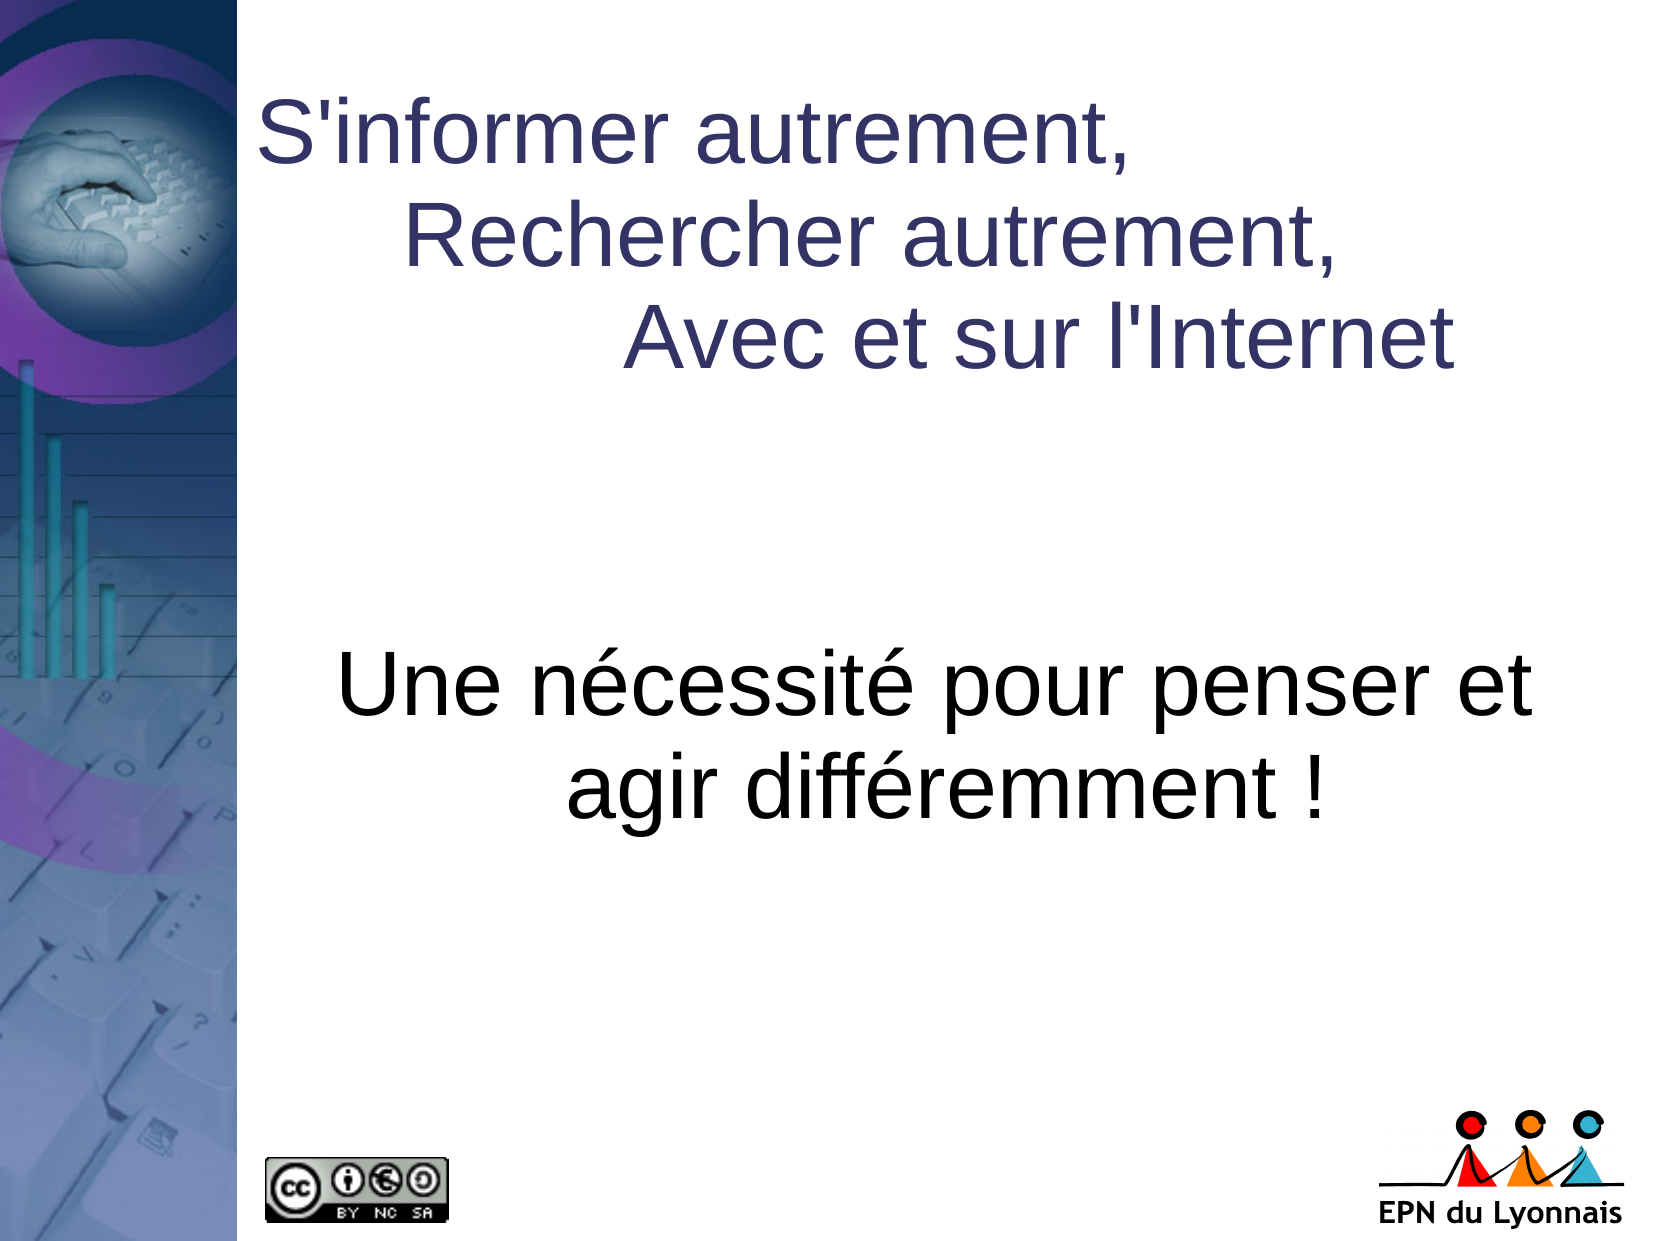

# S'informer autrement, Rechercher autrement, Avec et sur l'Internet
Une nécessité pour penser et
agir différemment !